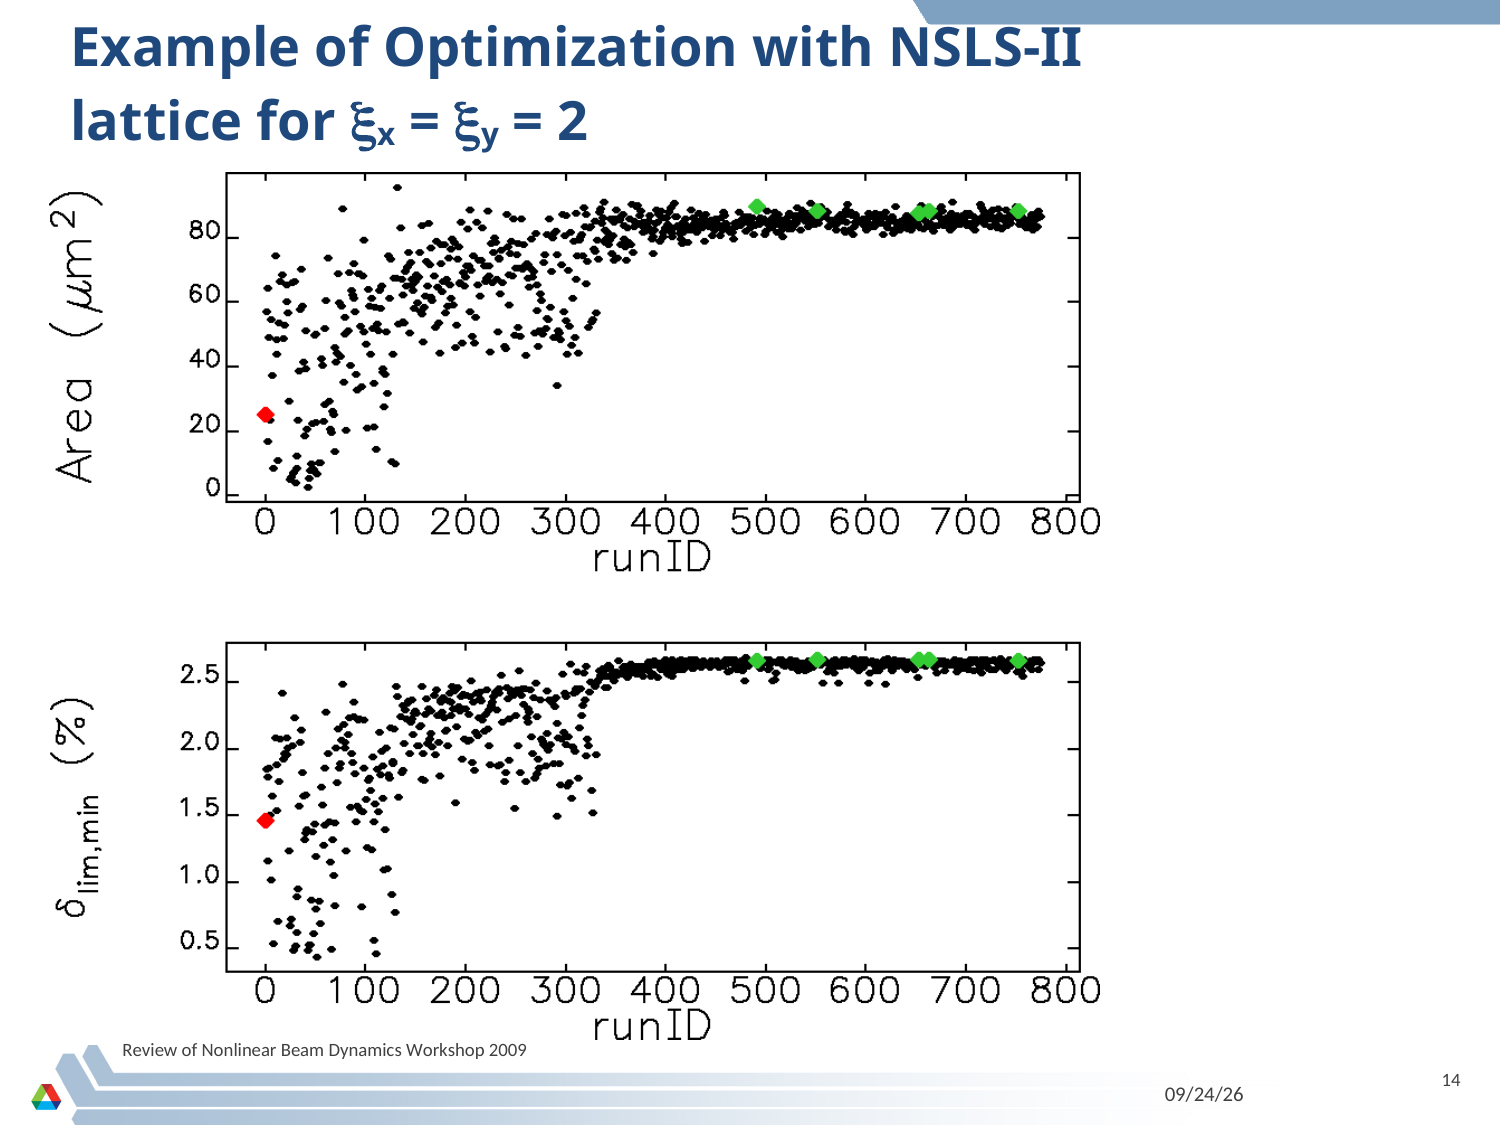

# Example of Optimization with NSLS-II lattice for x = y = 2
Review of Nonlinear Beam Dynamics Workshop 2009
14
1/13/2010
1M. Belgrounne et al., Proc. PAC03, 896-898 (2003).